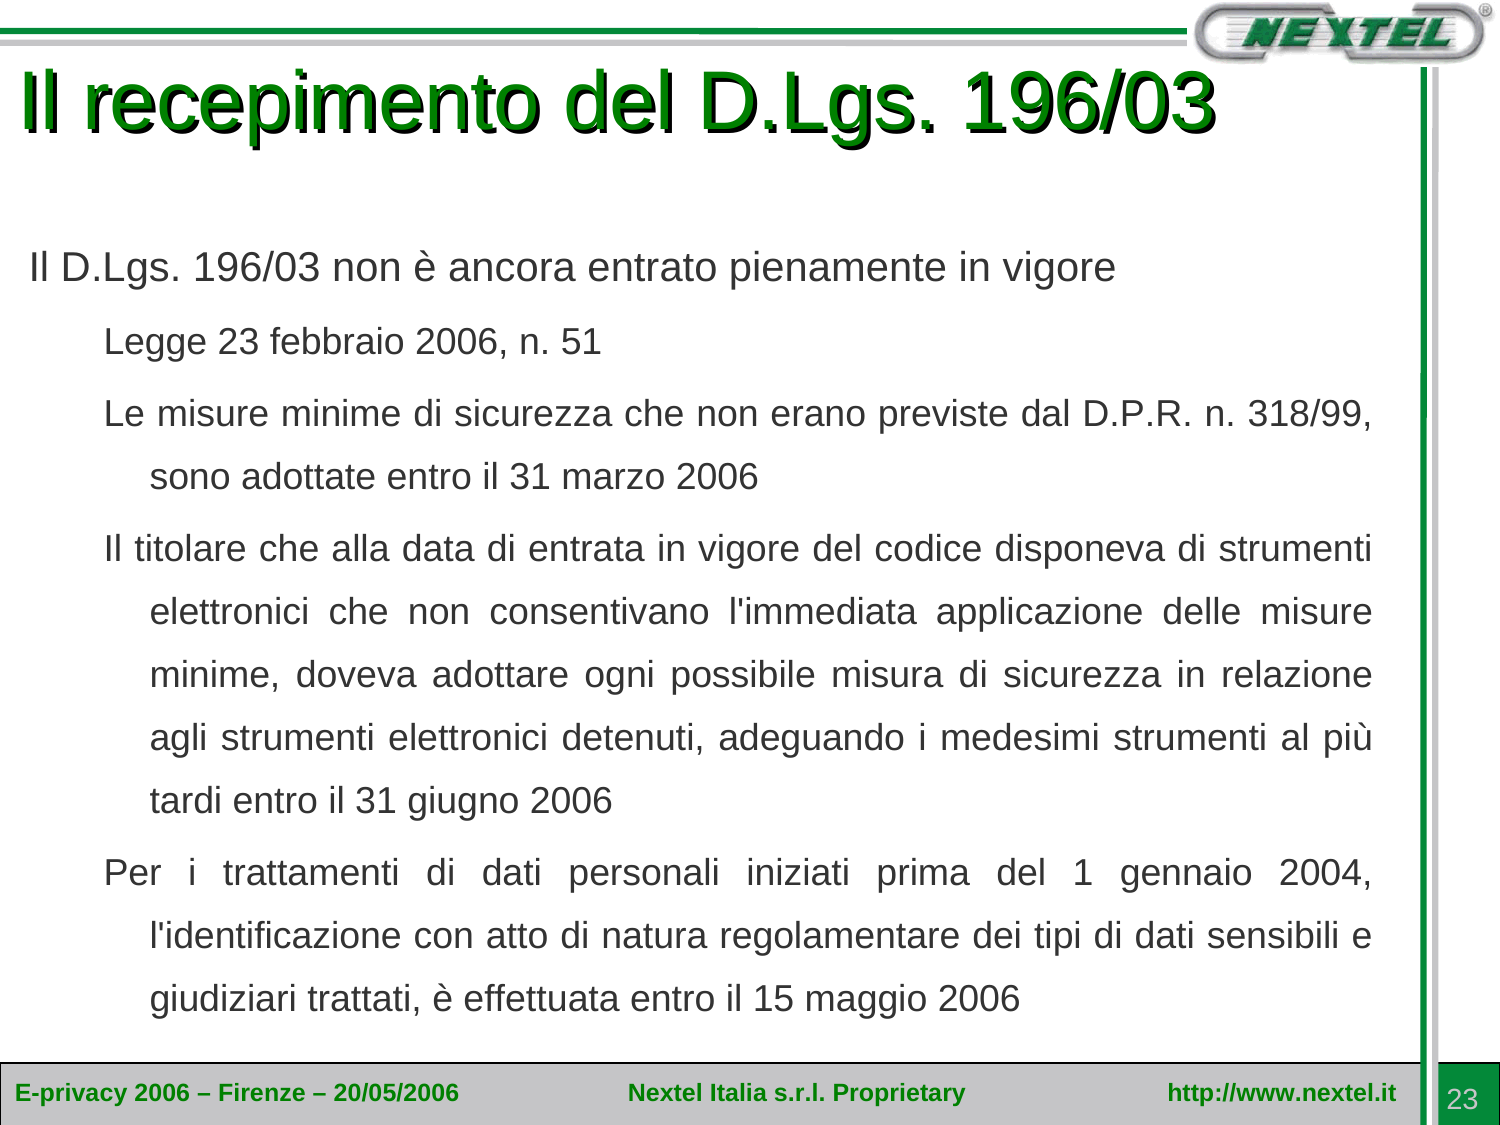

Il recepimento del D.Lgs. 196/03
# Il D.Lgs. 196/03 non è ancora entrato pienamente in vigore
Legge 23 febbraio 2006, n. 51
Le misure minime di sicurezza che non erano previste dal D.P.R. n. 318/99, sono adottate entro il 31 marzo 2006
Il titolare che alla data di entrata in vigore del codice disponeva di strumenti elettronici che non consentivano l'immediata applicazione delle misure minime, doveva adottare ogni possibile misura di sicurezza in relazione agli strumenti elettronici detenuti, adeguando i medesimi strumenti al più tardi entro il 31 giugno 2006
Per i trattamenti di dati personali iniziati prima del 1 gennaio 2004, l'identificazione con atto di natura regolamentare dei tipi di dati sensibili e giudiziari trattati, è effettuata entro il 15 maggio 2006
23